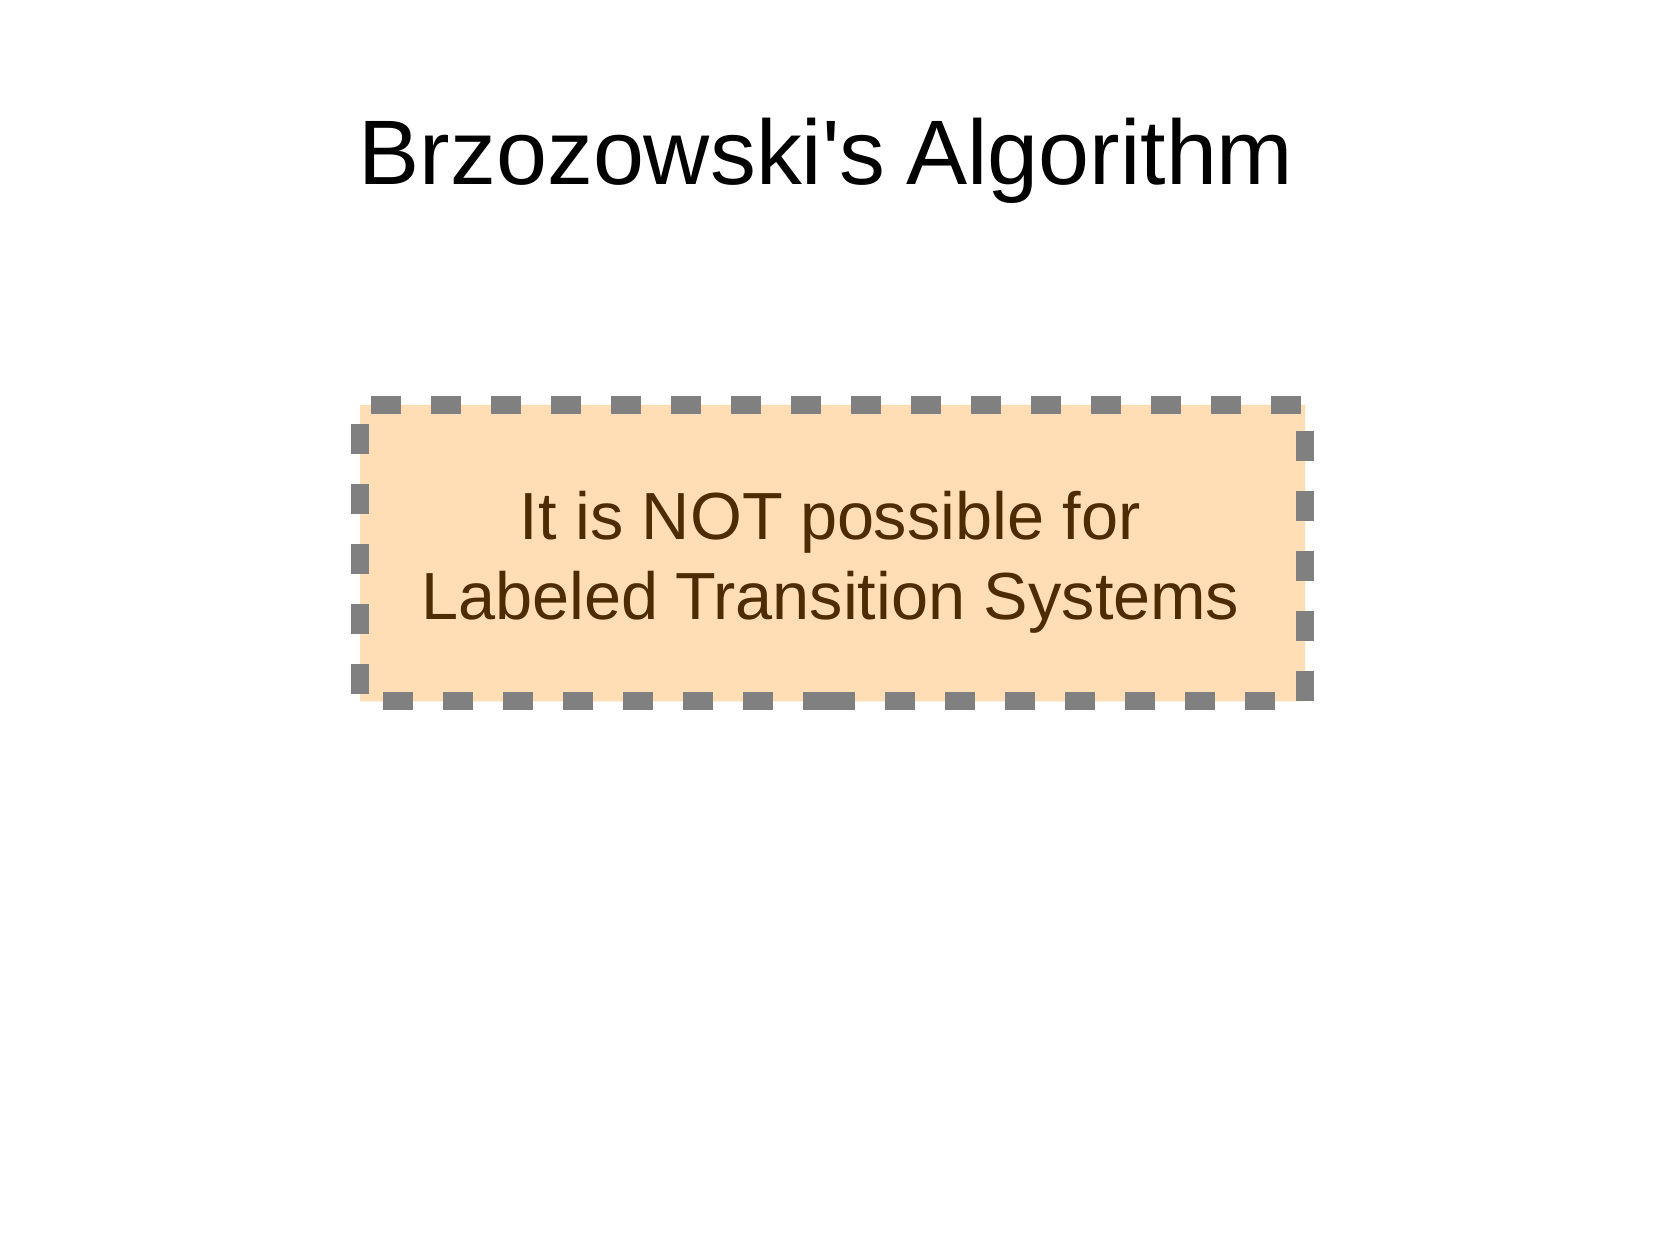

# Brzozowski's Algorithm
It is NOT possible for
Labeled Transition Systems